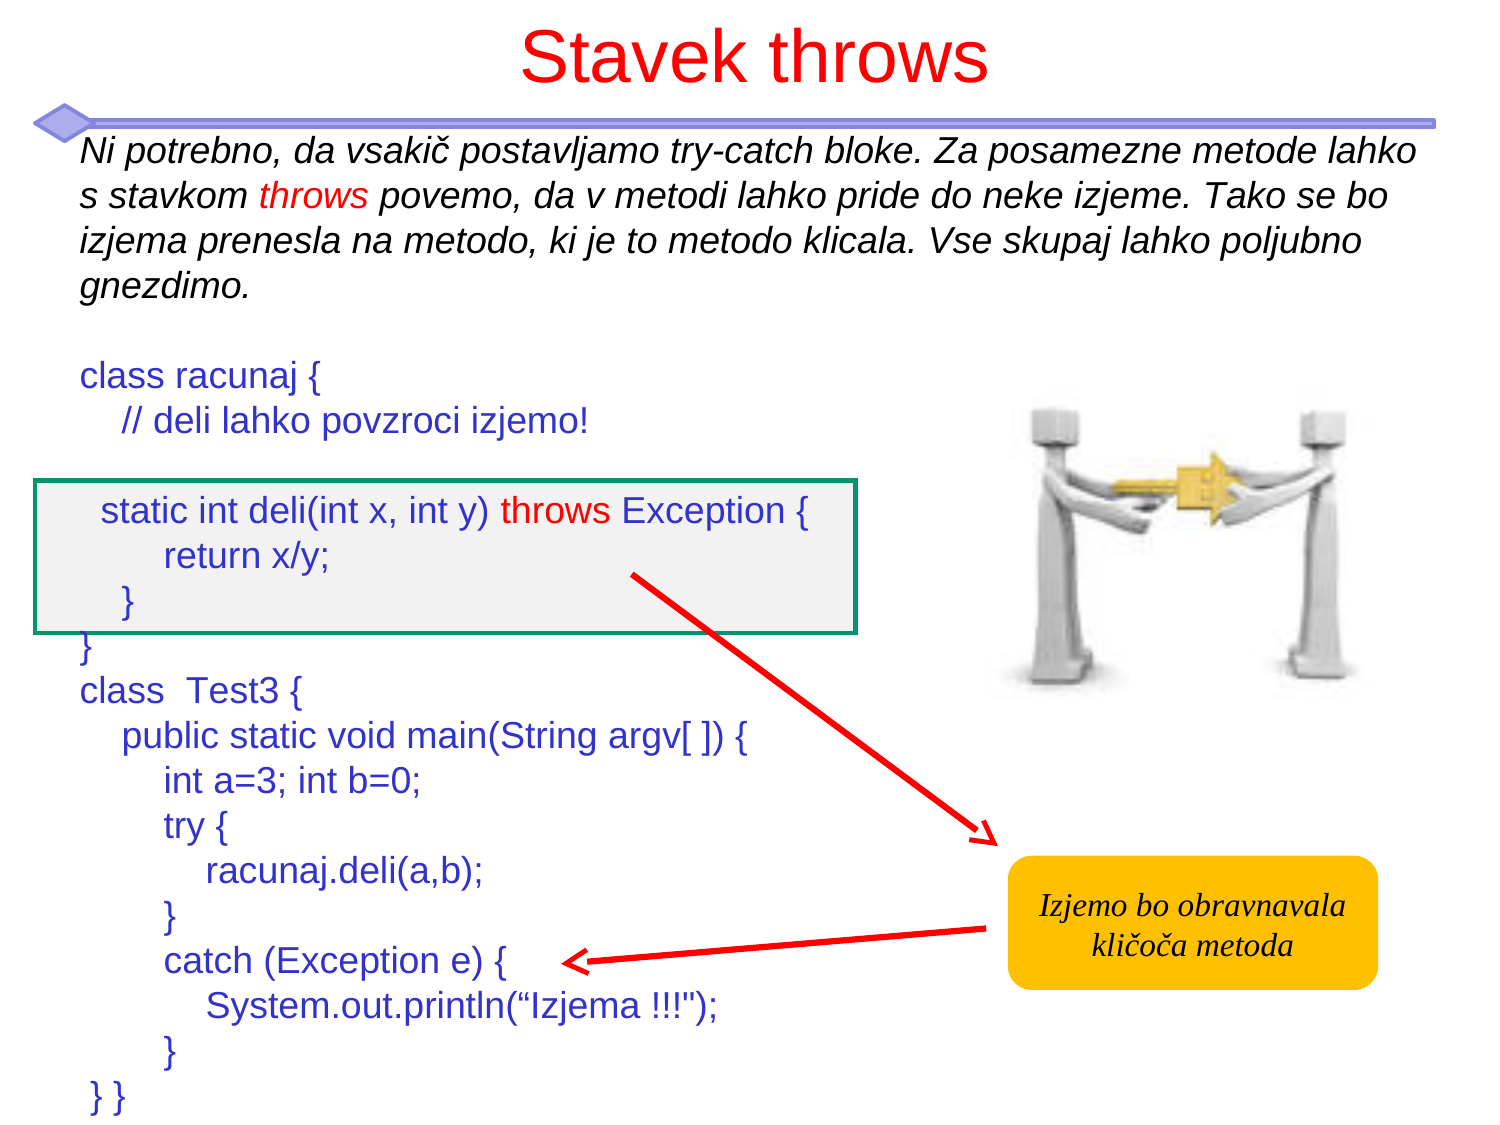

# Stavek throws
Ni potrebno, da vsakič postavljamo try-catch bloke. Za posamezne metode lahko s stavkom throws povemo, da v metodi lahko pride do neke izjeme. Tako se bo izjema prenesla na metodo, ki je to metodo klicala. Vse skupaj lahko poljubno gnezdimo.
class racunaj {
 // deli lahko povzroci izjemo!
 static int deli(int x, int y) throws Exception {
 return x/y;
 }
}
class Test3 {
 public static void main(String argv[ ]) {
 int a=3; int b=0;
 try {
 racunaj.deli(a,b);
 }
 catch (Exception e) {
 System.out.println(“Izjema !!!");
 }
 } }
Izjemo bo obravnavala kličoča metoda